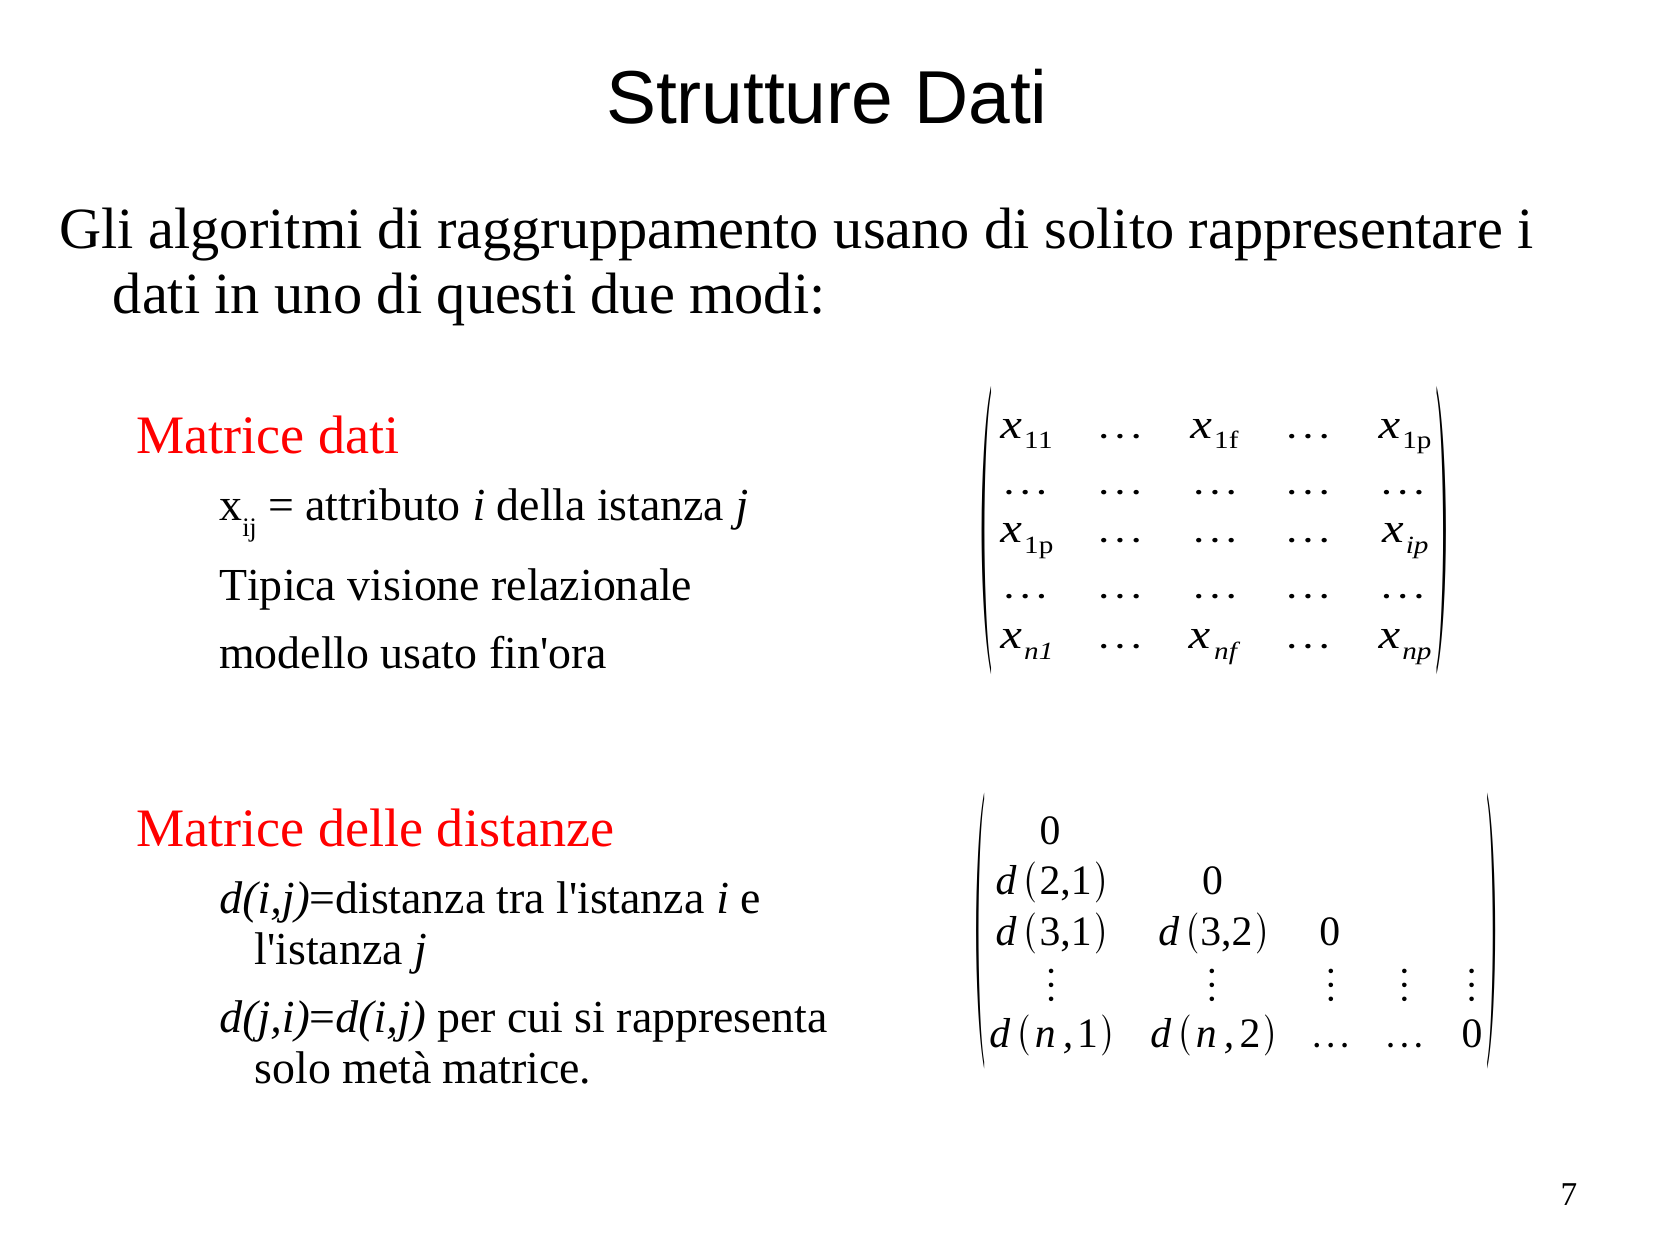

# Strutture Dati
Gli algoritmi di raggruppamento usano di solito rappresentare i dati in uno di questi due modi:
Matrice dati
xij = attributo i della istanza j
Tipica visione relazionale
modello usato fin'ora
Matrice delle distanze
d(i,j)=distanza tra l'istanza i e
l'istanza j
d(j,i)=d(i,j) per cui si rappresenta
solo metà matrice.